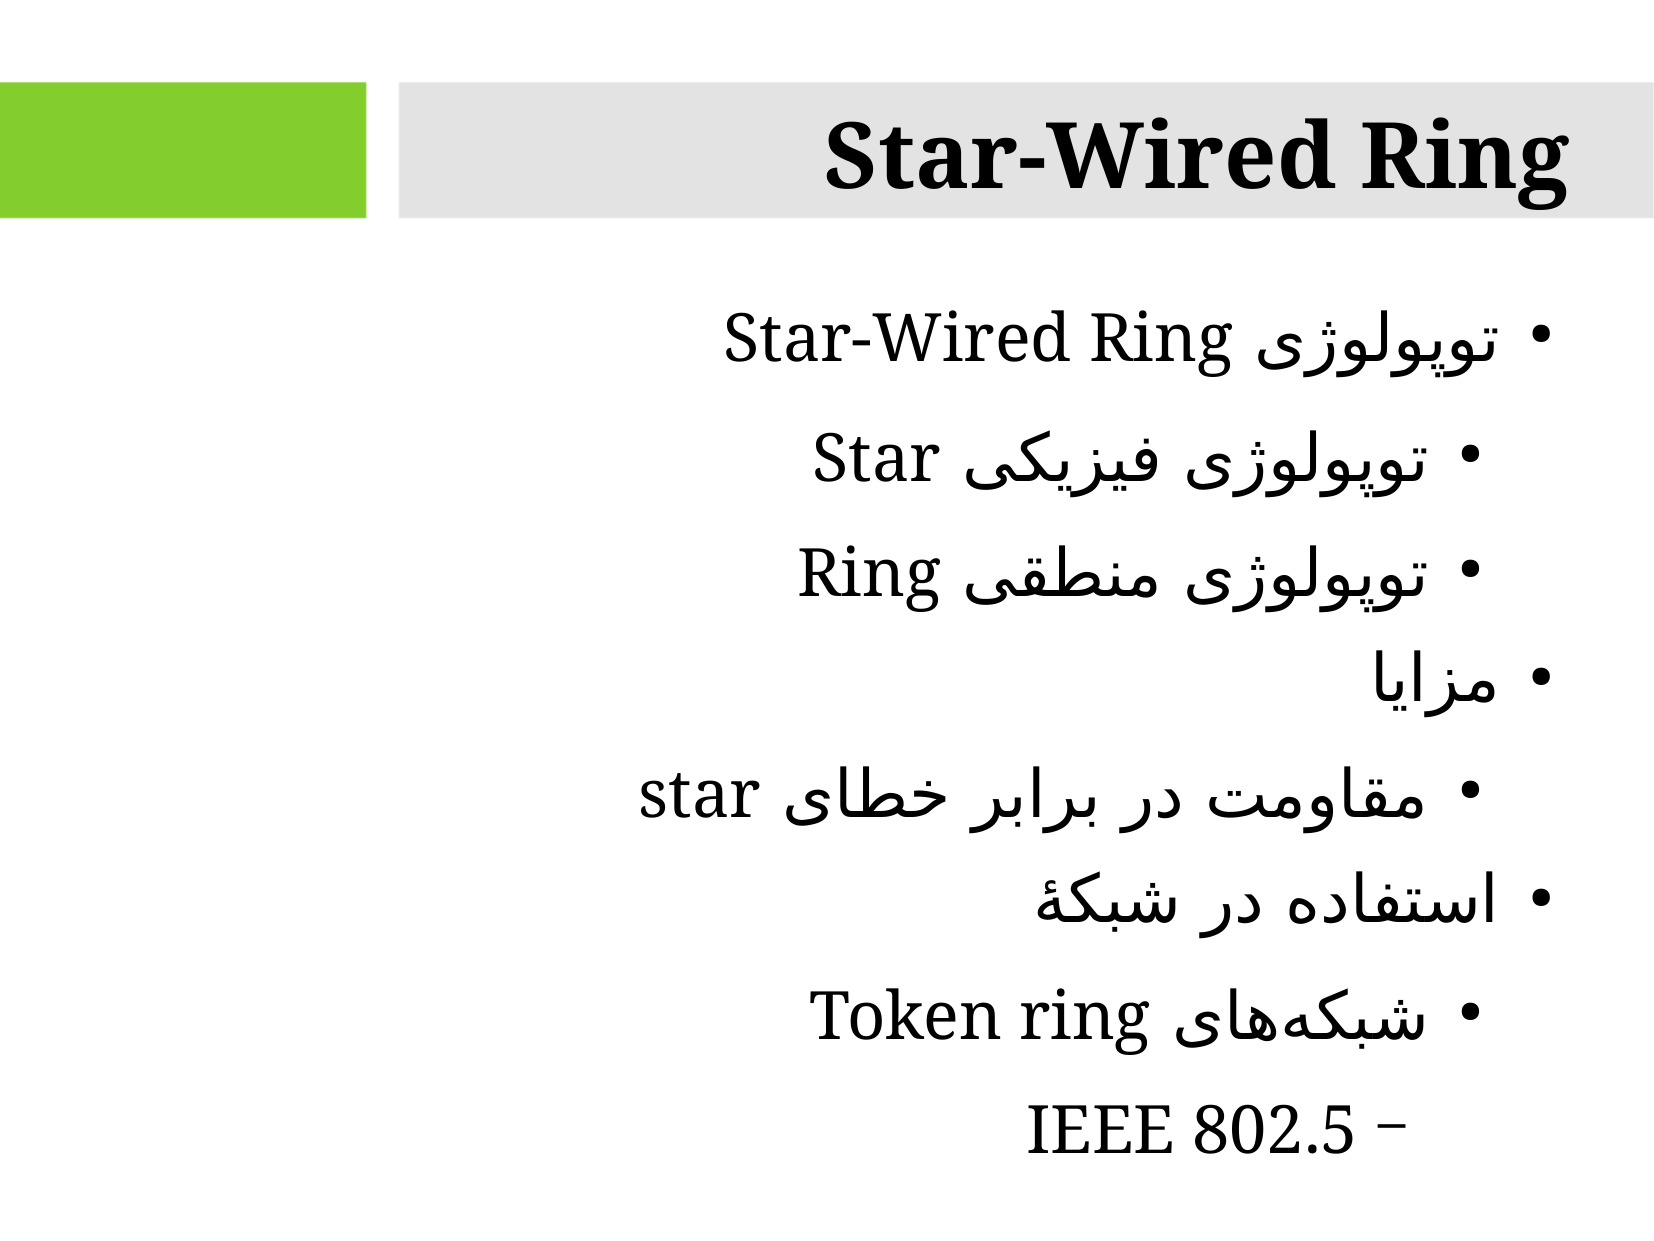

# Star-Wired Ring
توپولوژی Star-Wired Ring
توپولوژی فیزیکی Star
توپولوژی منطقی Ring
مزایا
مقاومت در برابر خطای star
استفاده در شبکهٔ
شبکه‌های Token ring
IEEE 802.5